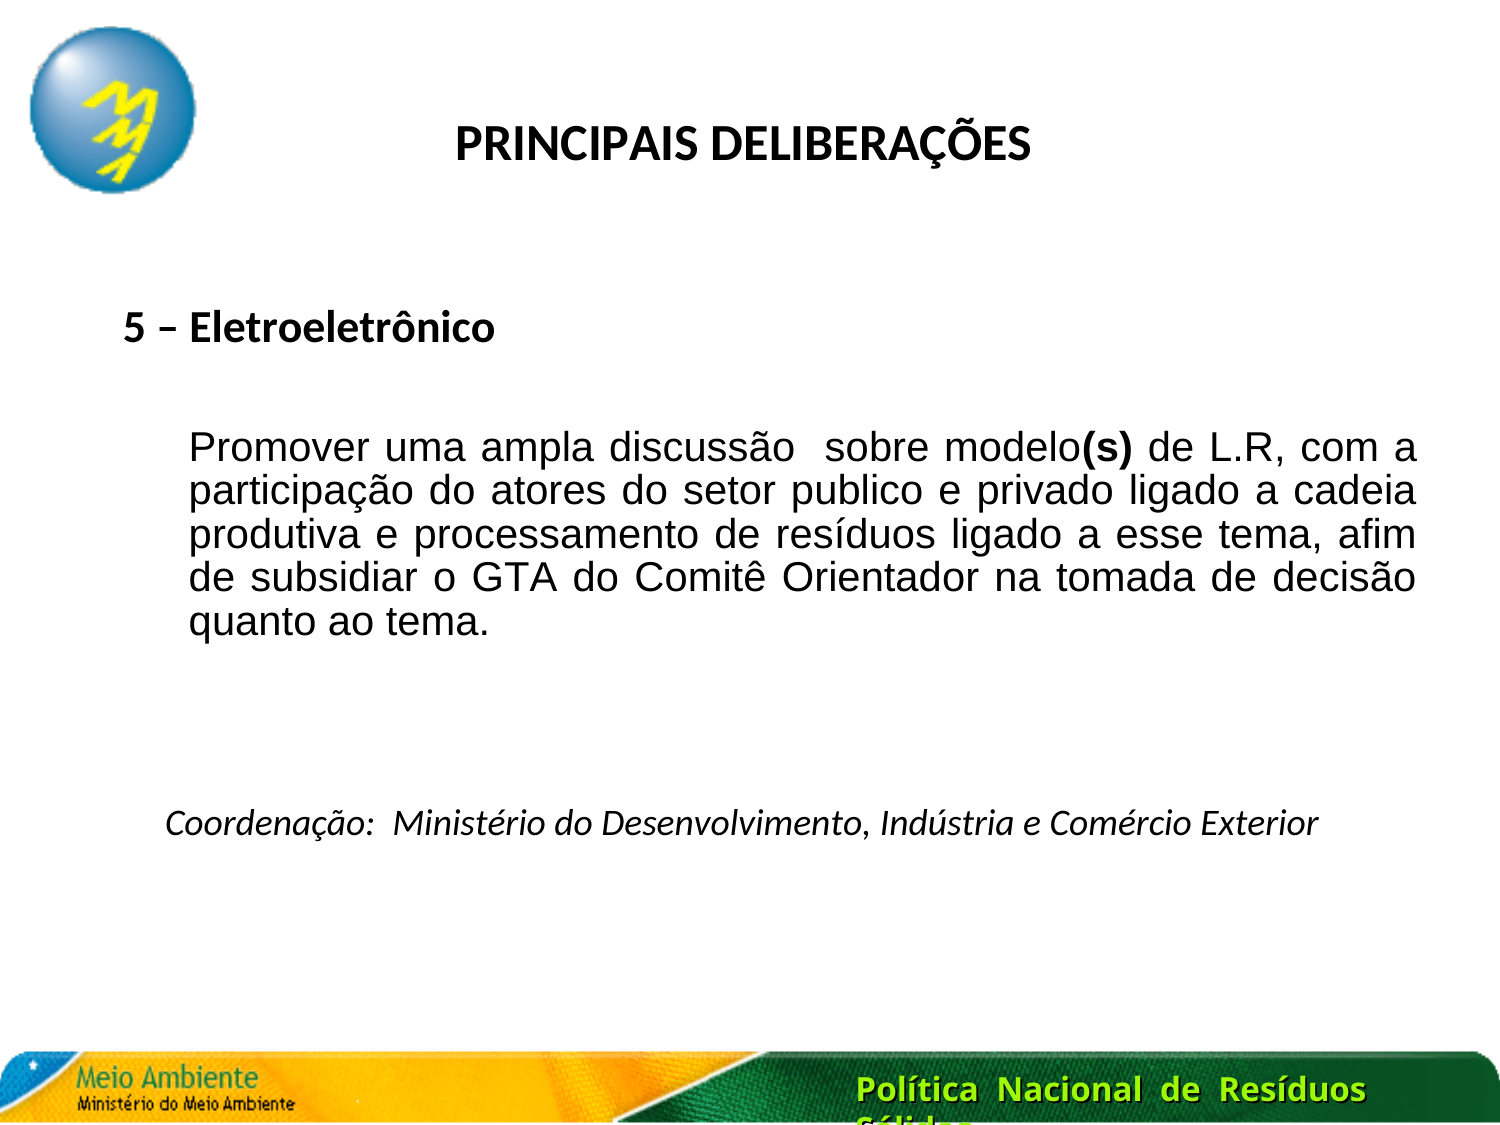

# PRINCIPAIS DELIBERAÇÕES
5 – Eletroeletrônico
Promover uma ampla discussão sobre modelo(s) de L.R, com a participação do atores do setor publico e privado ligado a cadeia produtiva e processamento de resíduos ligado a esse tema, afim de subsidiar o GTA do Comitê Orientador na tomada de decisão quanto ao tema.
Coordenação: Ministério do Desenvolvimento, Indústria e Comércio Exterior